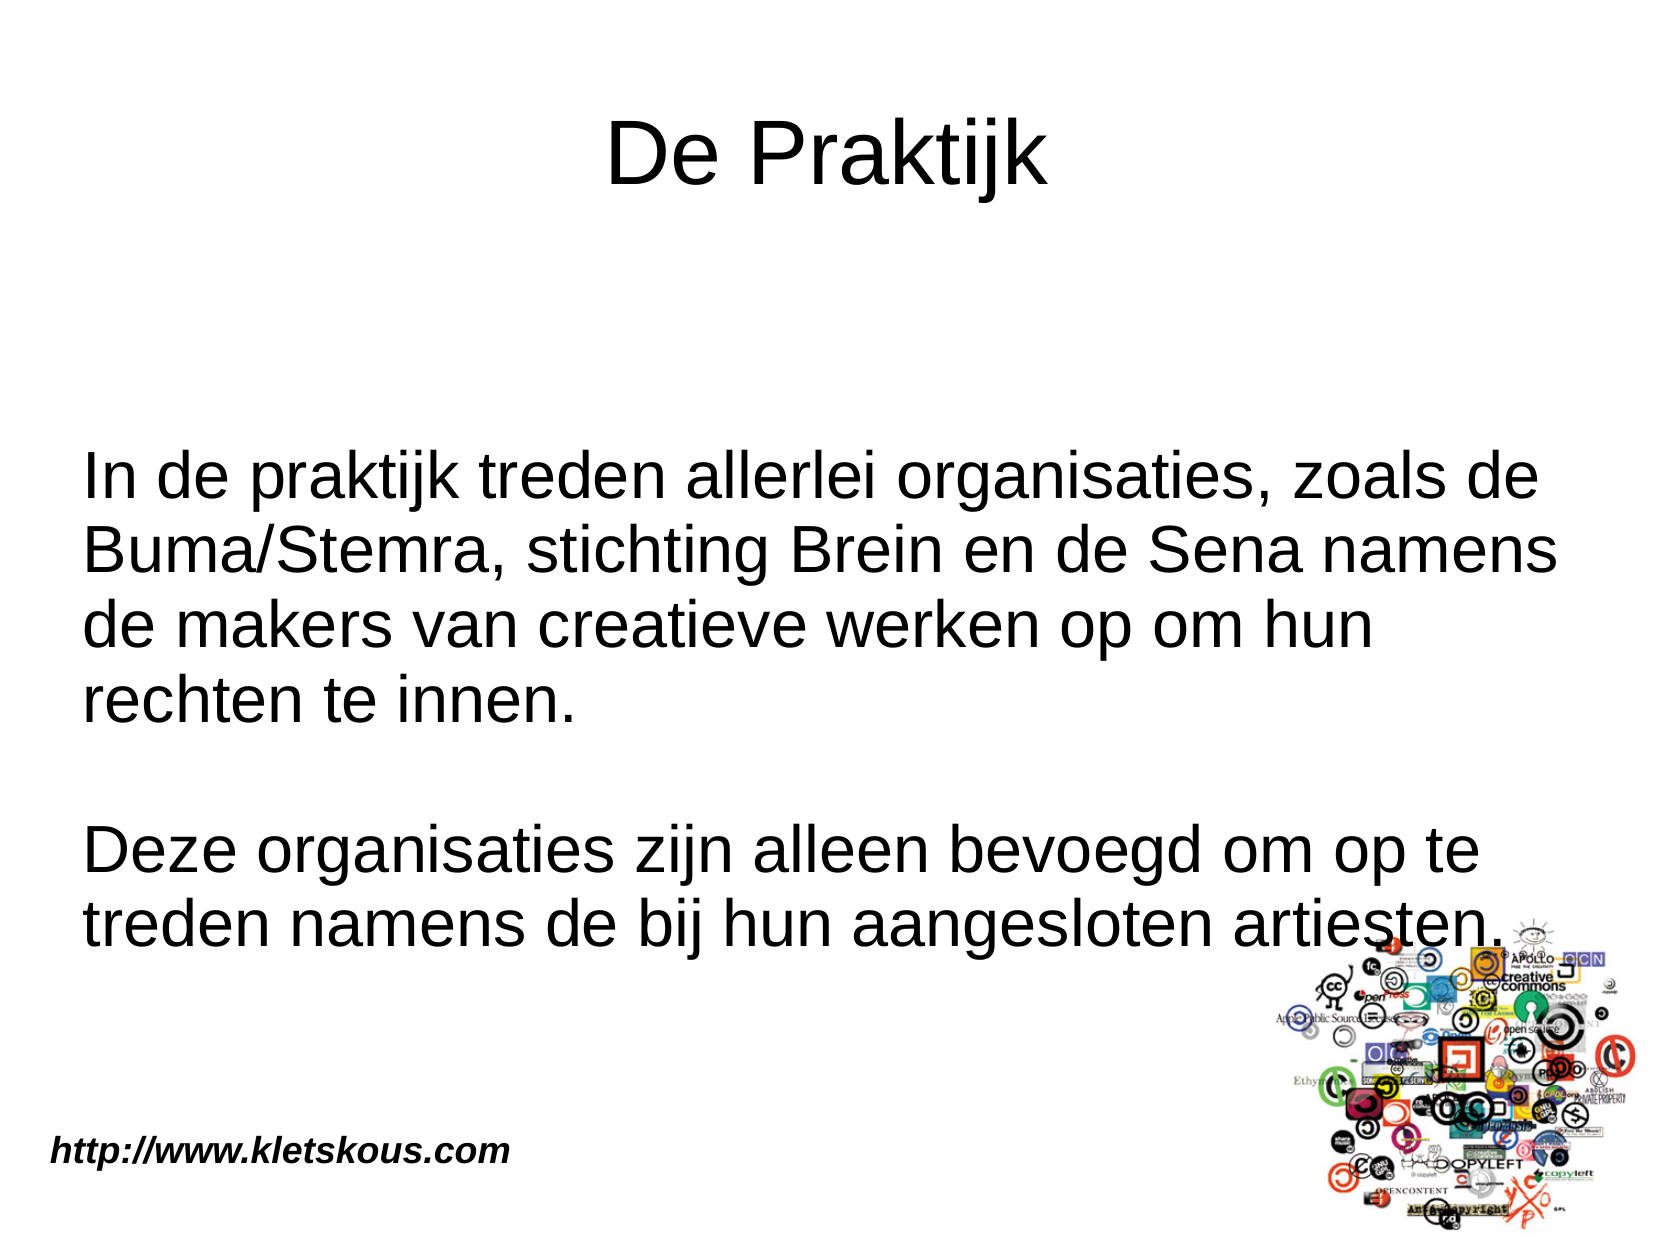

# De Praktijk
In de praktijk treden allerlei organisaties, zoals de Buma/Stemra, stichting Brein en de Sena namens de makers van creatieve werken op om hun rechten te innen.
Deze organisaties zijn alleen bevoegd om op te treden namens de bij hun aangesloten artiesten.
http://www.kletskous.com